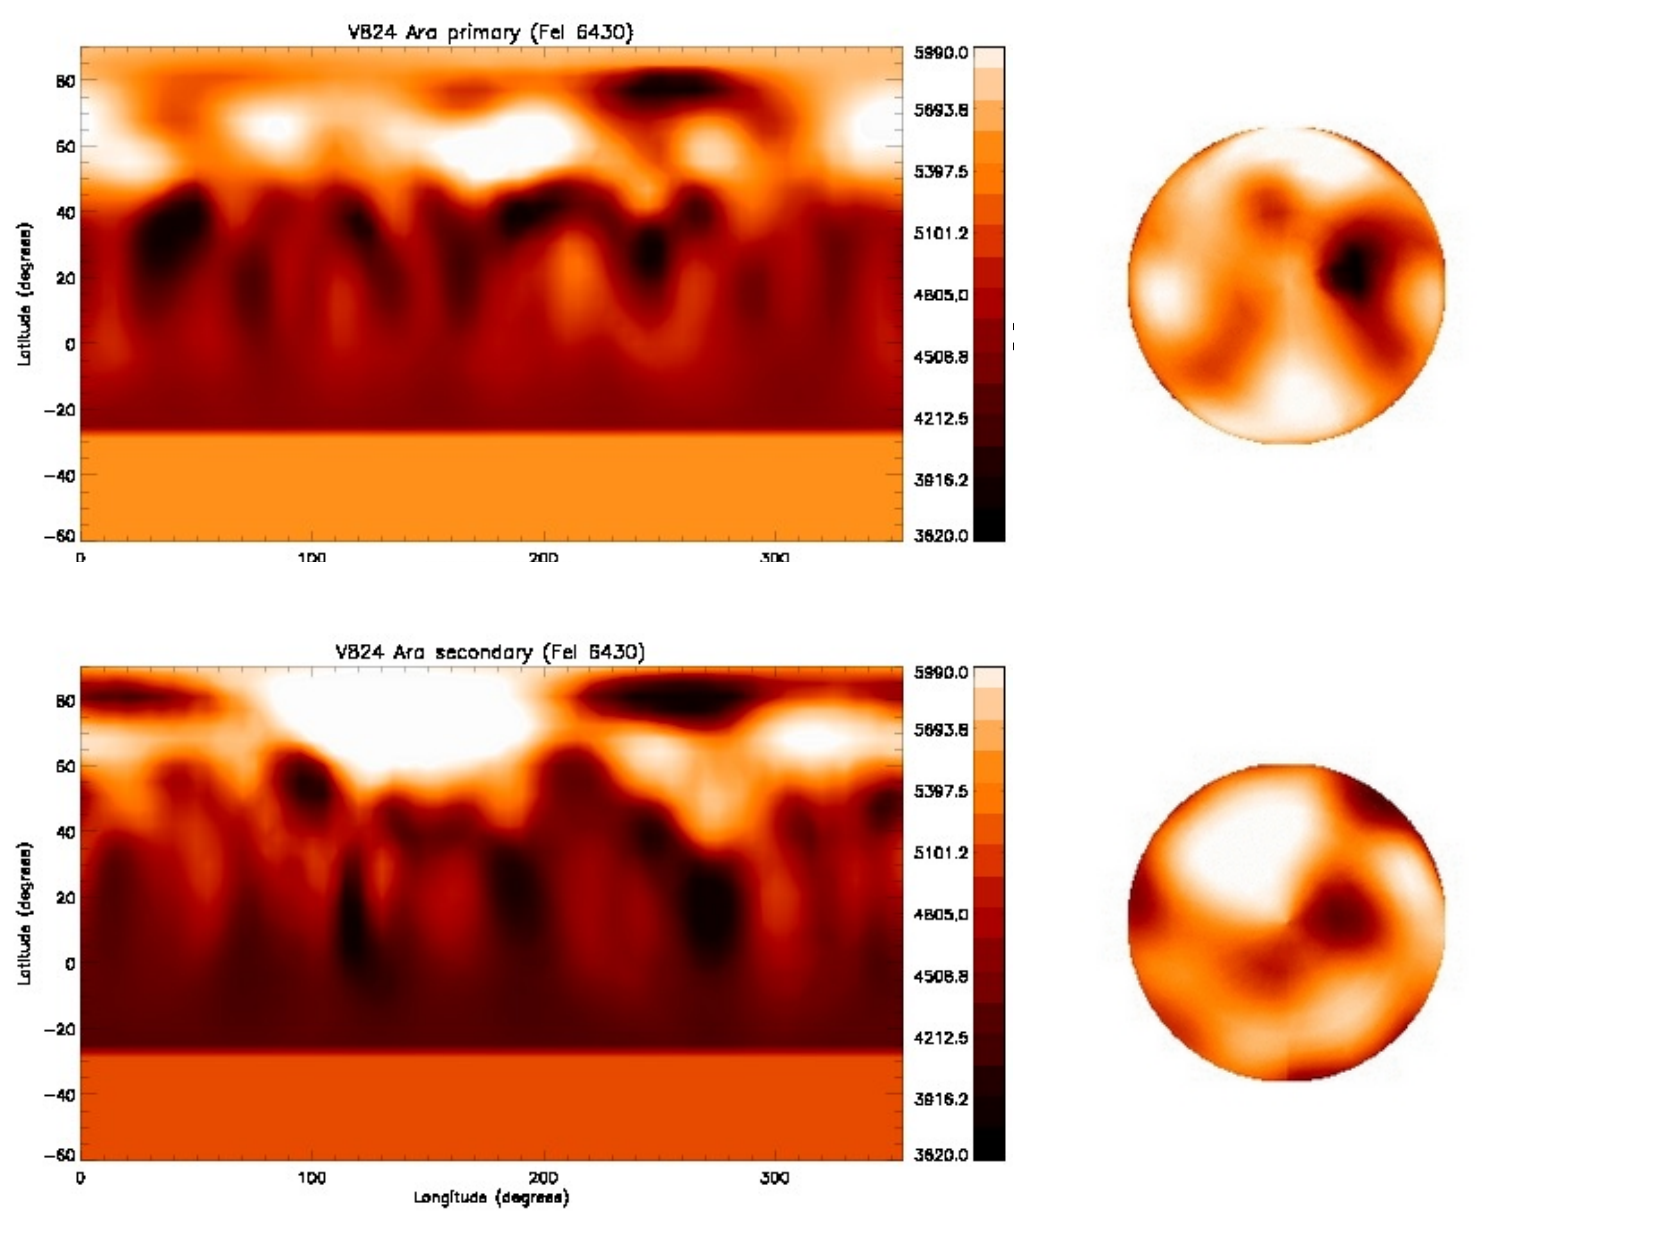

# Fe I 6430
The blending problem (the Fe II 6432 of the primary blends with the Fe I 6430 of the secondary) can be handled by calculating and extracting the Fe II 6432 profile as well